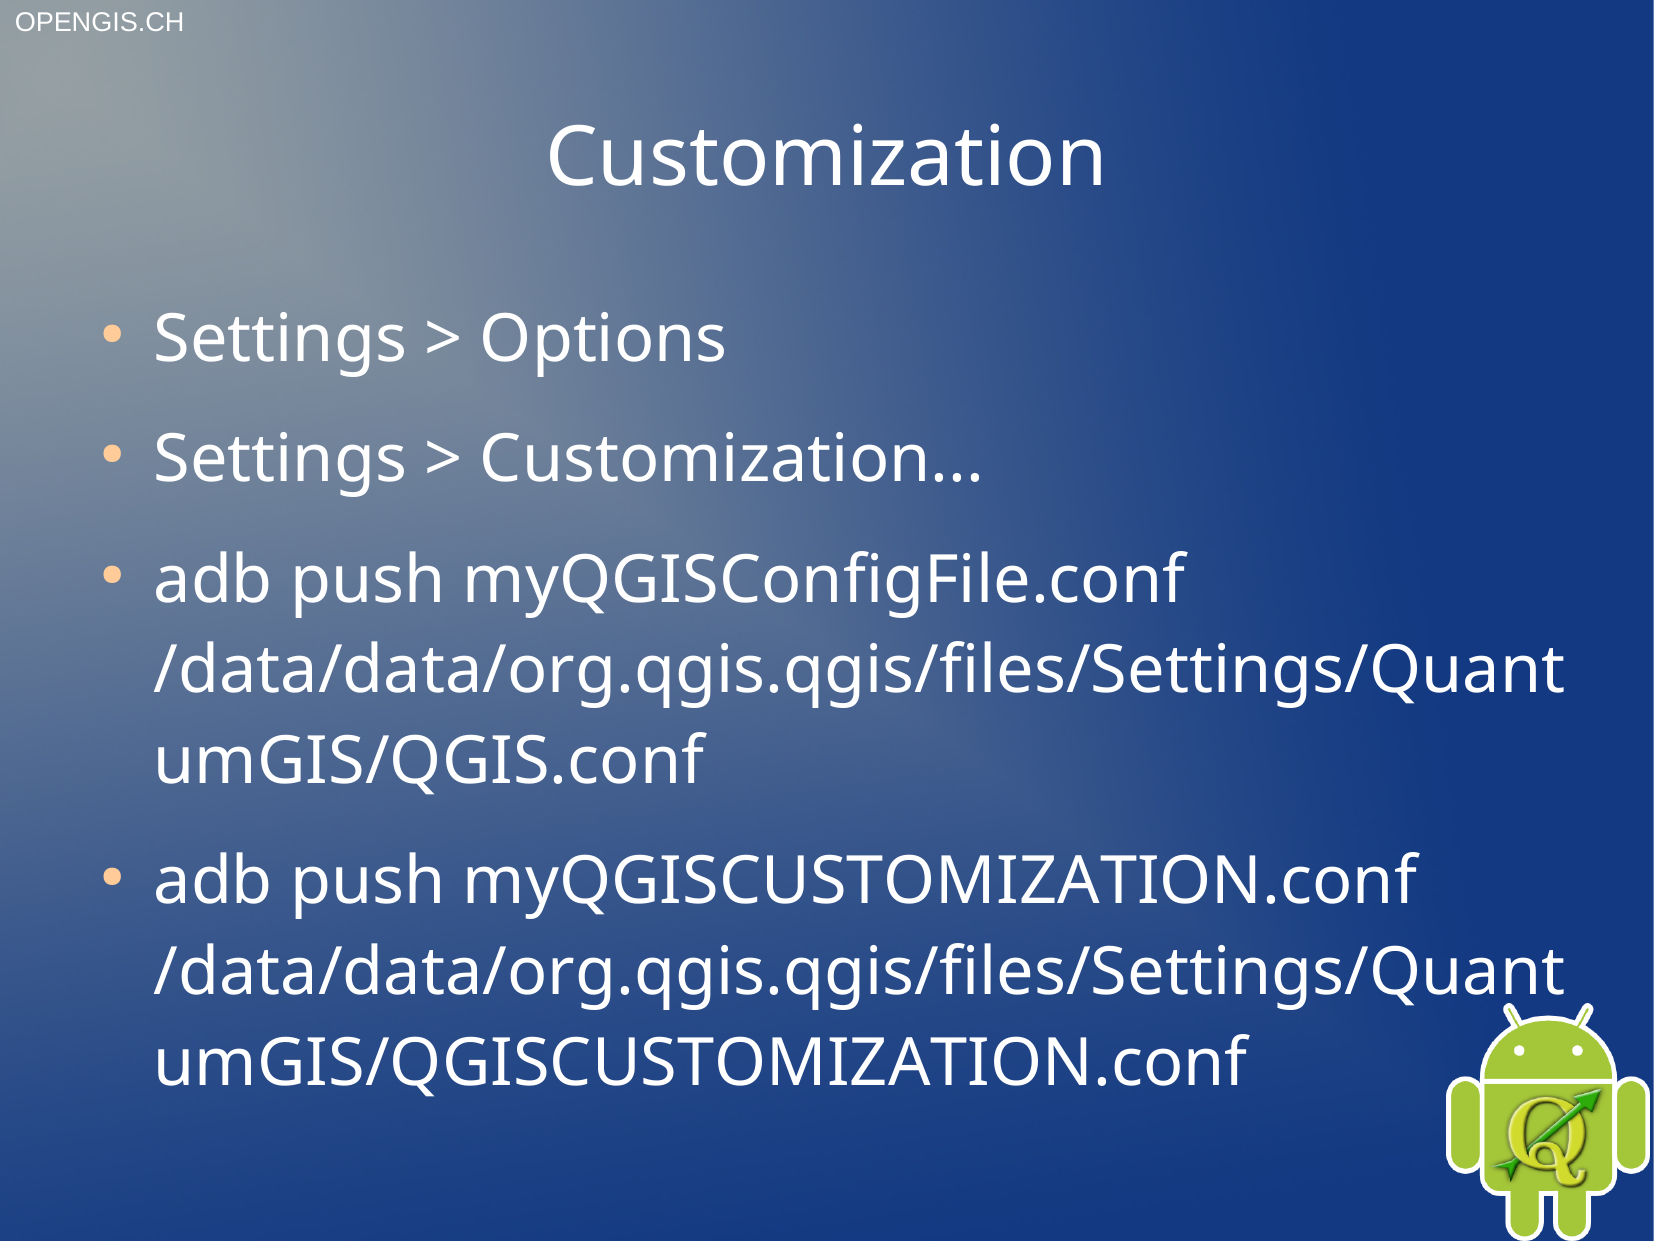

# Customization
Settings > Options
Settings > Customization...
adb push myQGISConfigFile.conf /data/data/org.qgis.qgis/files/Settings/QuantumGIS/QGIS.conf
adb push myQGISCUSTOMIZATION.conf /data/data/org.qgis.qgis/files/Settings/QuantumGIS/QGISCUSTOMIZATION.conf